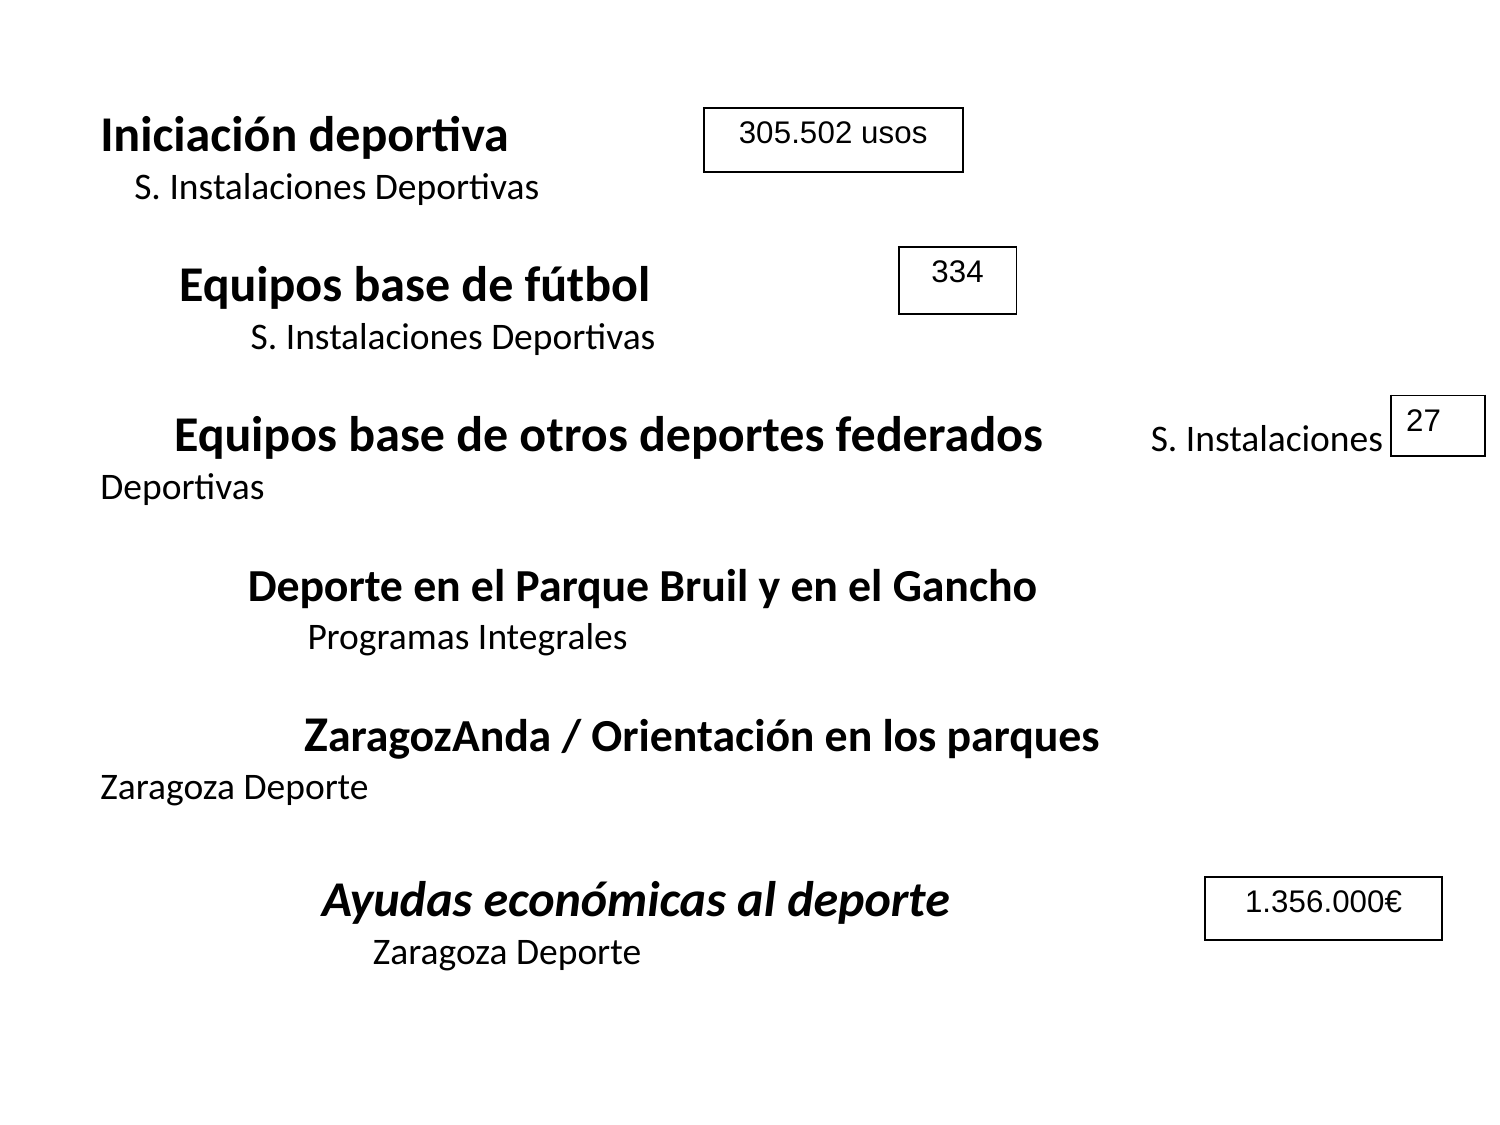

# Iniciación deportiva
 S. Instalaciones Deportivas
 Equipos base de fútbol
 	 S. Instalaciones Deportivas
	Equipos base de otros deportes federados		 S. Instalaciones Deportivas
		Deporte en el Parque Bruil y en el Gancho
 		 Programas Integrales
		 ZaragozAnda / Orientación en los parques			 Zaragoza Deporte
			Ayudas económicas al deporte
			 Zaragoza Deporte
| 305.502 usos |
| --- |
| 334 |
| --- |
| 27 |
| --- |
| 1.356.000€ |
| --- |